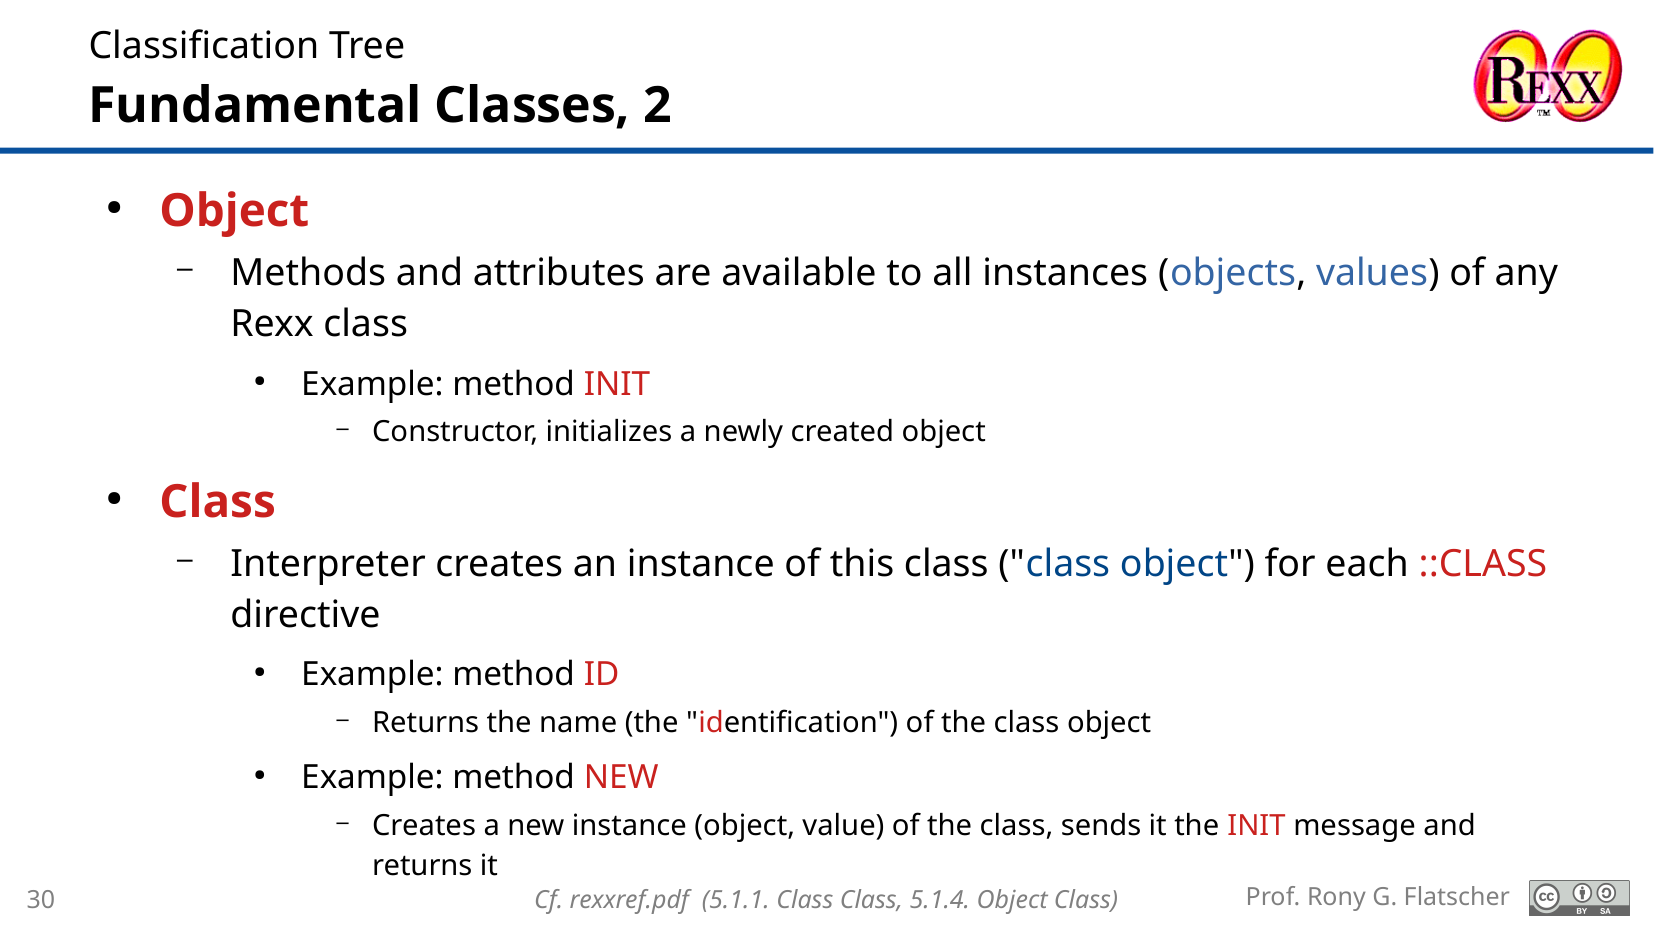

Classification Tree
Fundamental Classes, 2
# Object
Methods and attributes are available to all instances (objects, values) of any Rexx class
Example: method INIT
Constructor, initializes a newly created object
Class
Interpreter creates an instance of this class ("class object") for each ::CLASS directive
Example: method ID
Returns the name (the "identification") of the class object
Example: method NEW
Creates a new instance (object, value) of the class, sends it the INIT message and returns it
Cf. rexxref.pdf (5.1.1. Class Class, 5.1.4. Object Class)